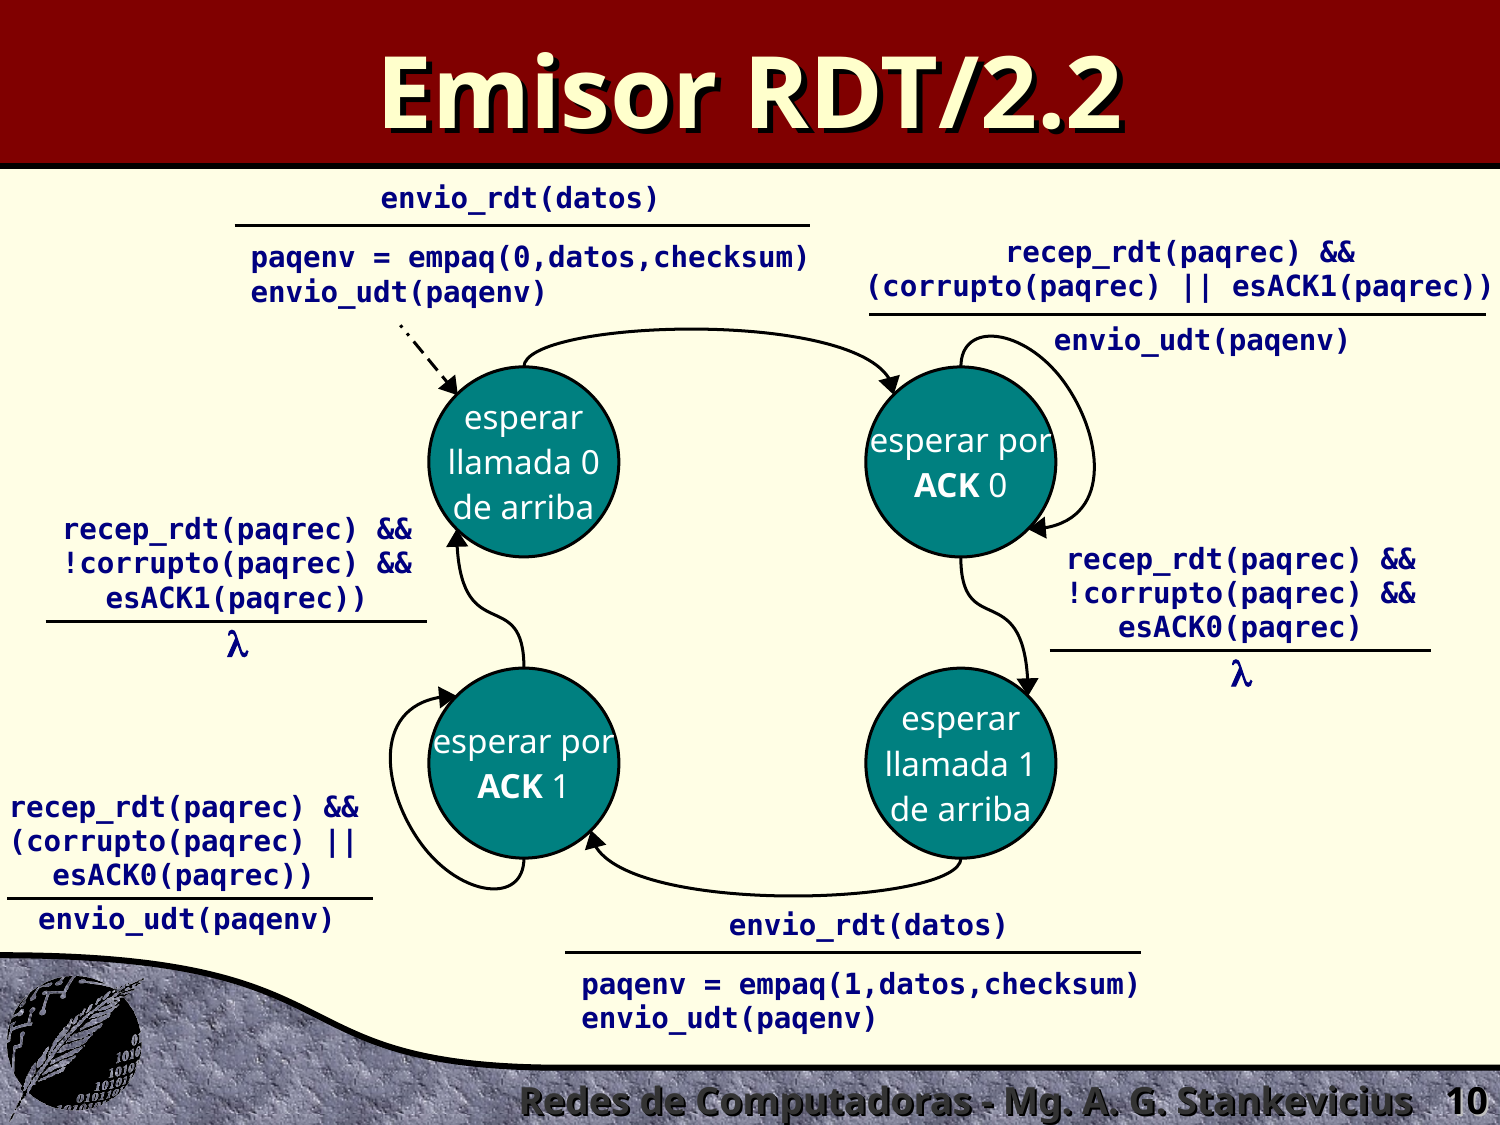

# Emisor RDT/2.2
envio_rdt(datos)
paqenv = empaq(0,datos,checksum)
envio_udt(paqenv)
recep_rdt(paqrec) &&
(corrupto(paqrec) || esACK1(paqrec))
envio_udt(paqenv)
esperar
llamada 0
de arriba
esperar por
ACK 0
esperar por
ACK 1
esperar
llamada 1
de arriba
recep_rdt(paqrec) &&
!corrupto(paqrec) &&
esACK1(paqrec))

recep_rdt(paqrec) &&
!corrupto(paqrec) &&
esACK0(paqrec)

recep_rdt(paqrec) &&
(corrupto(paqrec) ||
esACK0(paqrec))
envio_udt(paqenv)
envio_rdt(datos)
paqenv = empaq(1,datos,checksum)
envio_udt(paqenv)
10